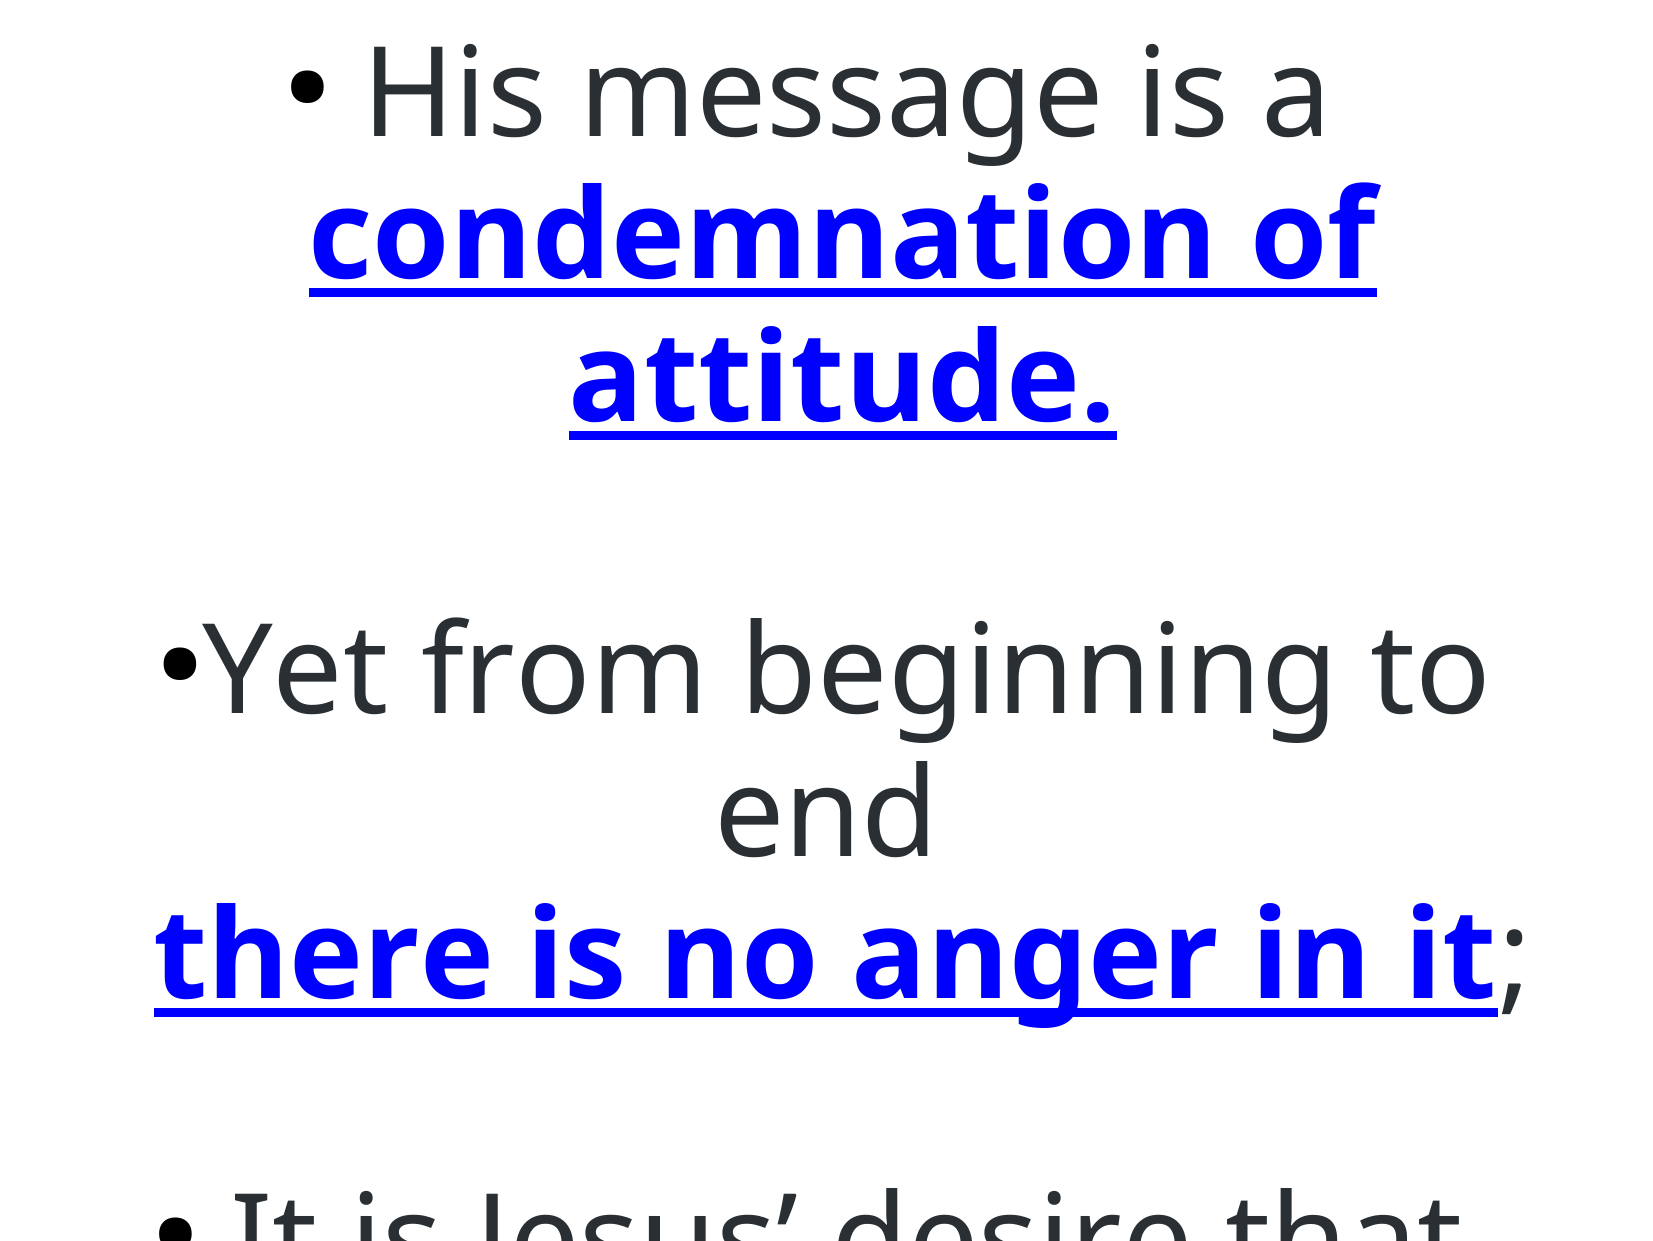

His message is a
condemnation of attitude.
Yet from beginning to end
there is no anger in it;
 It is Jesus’ desire that
all may be saved.
19